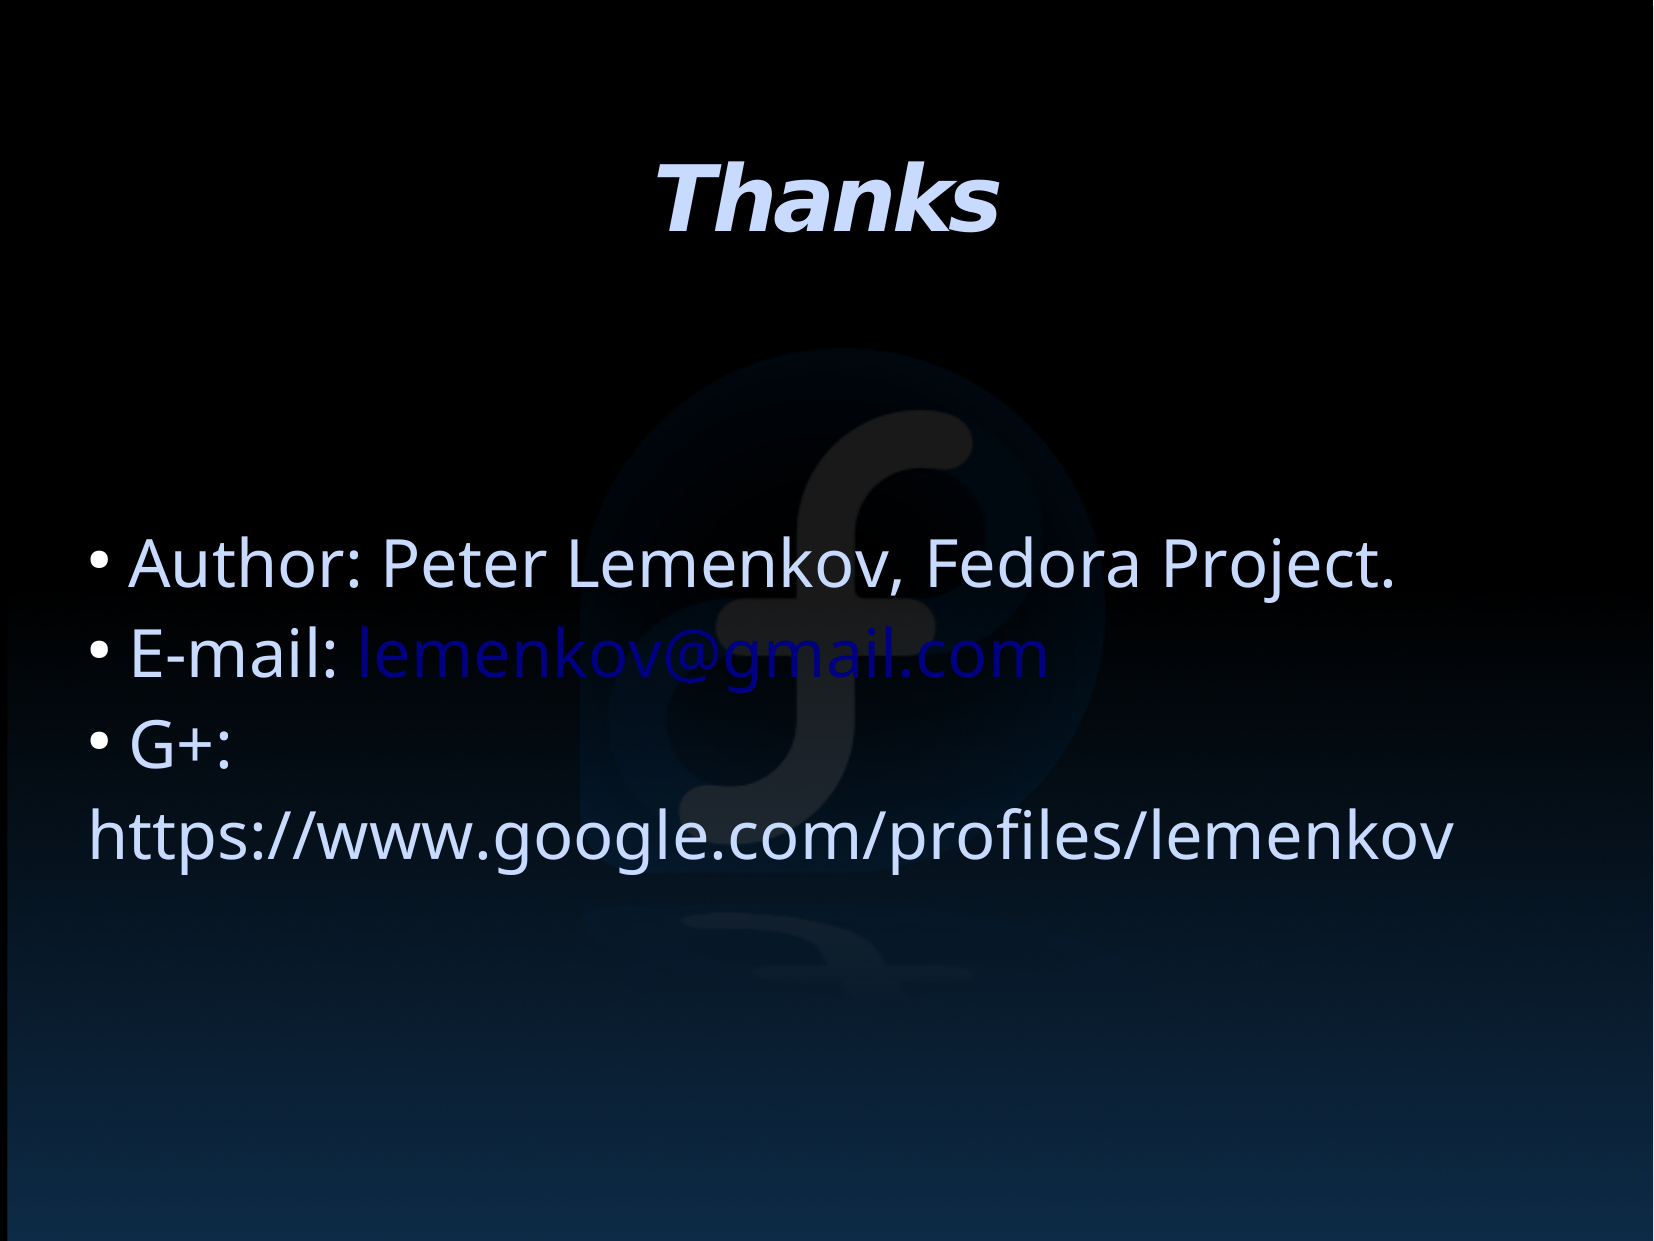

# Thanks
 Author: Peter Lemenkov, Fedora Project.
 E-mail: lemenkov@gmail.com
 G+: https://www.google.com/profiles/lemenkov